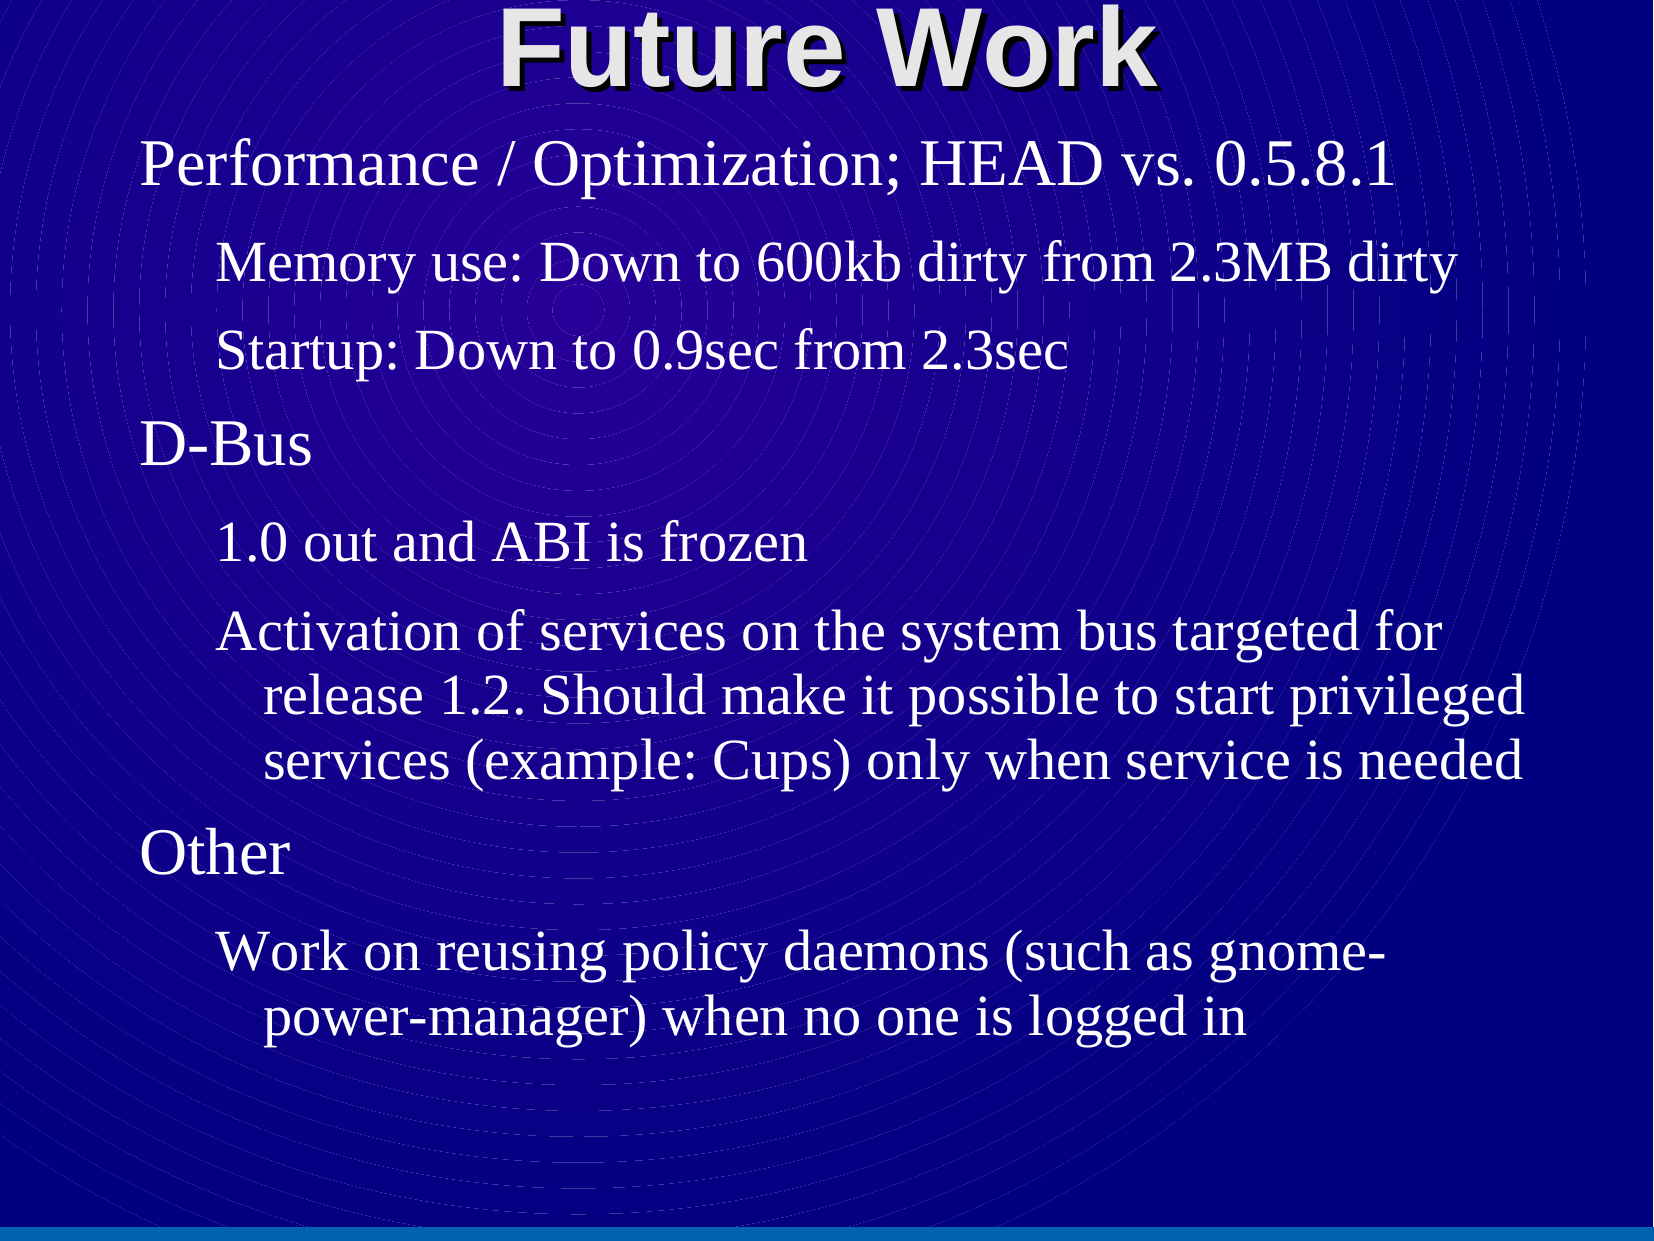

# Future Work
Performance / Optimization; HEAD vs. 0.5.8.1
Memory use: Down to 600kb dirty from 2.3MB dirty
Startup: Down to 0.9sec from 2.3sec
D-Bus
1.0 out and ABI is frozen
Activation of services on the system bus targeted for release 1.2. Should make it possible to start privileged services (example: Cups) only when service is needed
Other
Work on reusing policy daemons (such as gnome-power-manager) when no one is logged in